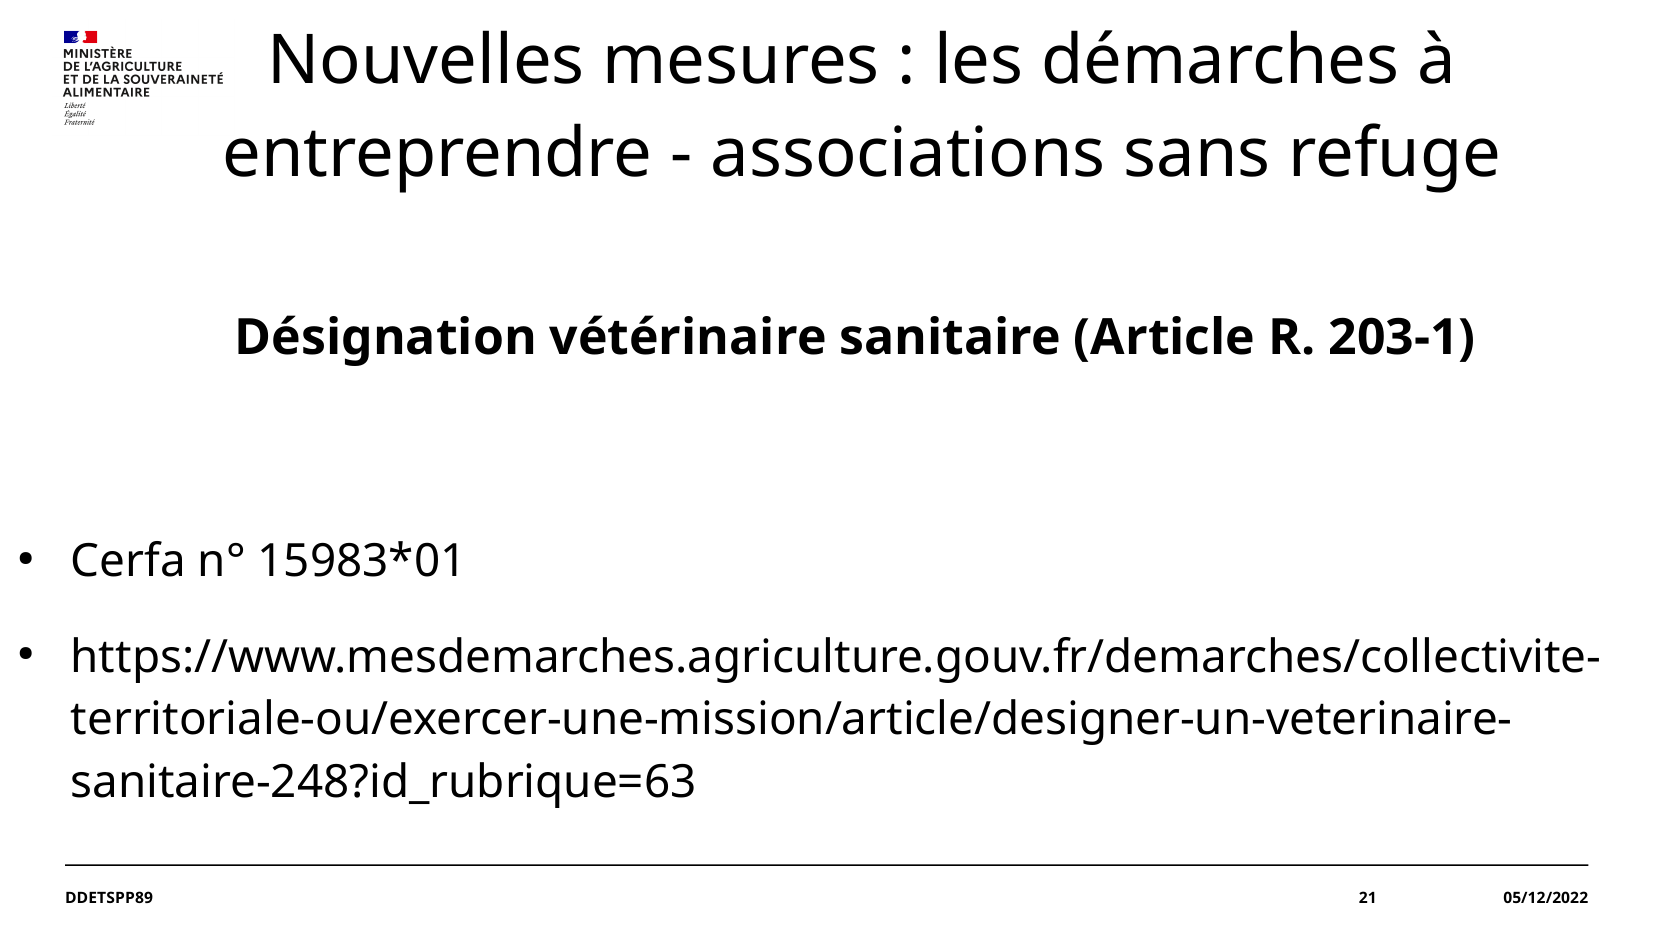

# Nouvelles mesures : les démarches à entreprendre - associations sans refuge
Désignation vétérinaire sanitaire (Article R. 203-1)
Cerfa n° 15983*01
https://www.mesdemarches.agriculture.gouv.fr/demarches/collectivite-territoriale-ou/exercer-une-mission/article/designer-un-veterinaire-sanitaire-248?id_rubrique=63
DDETSPP89
21
05/12/2022